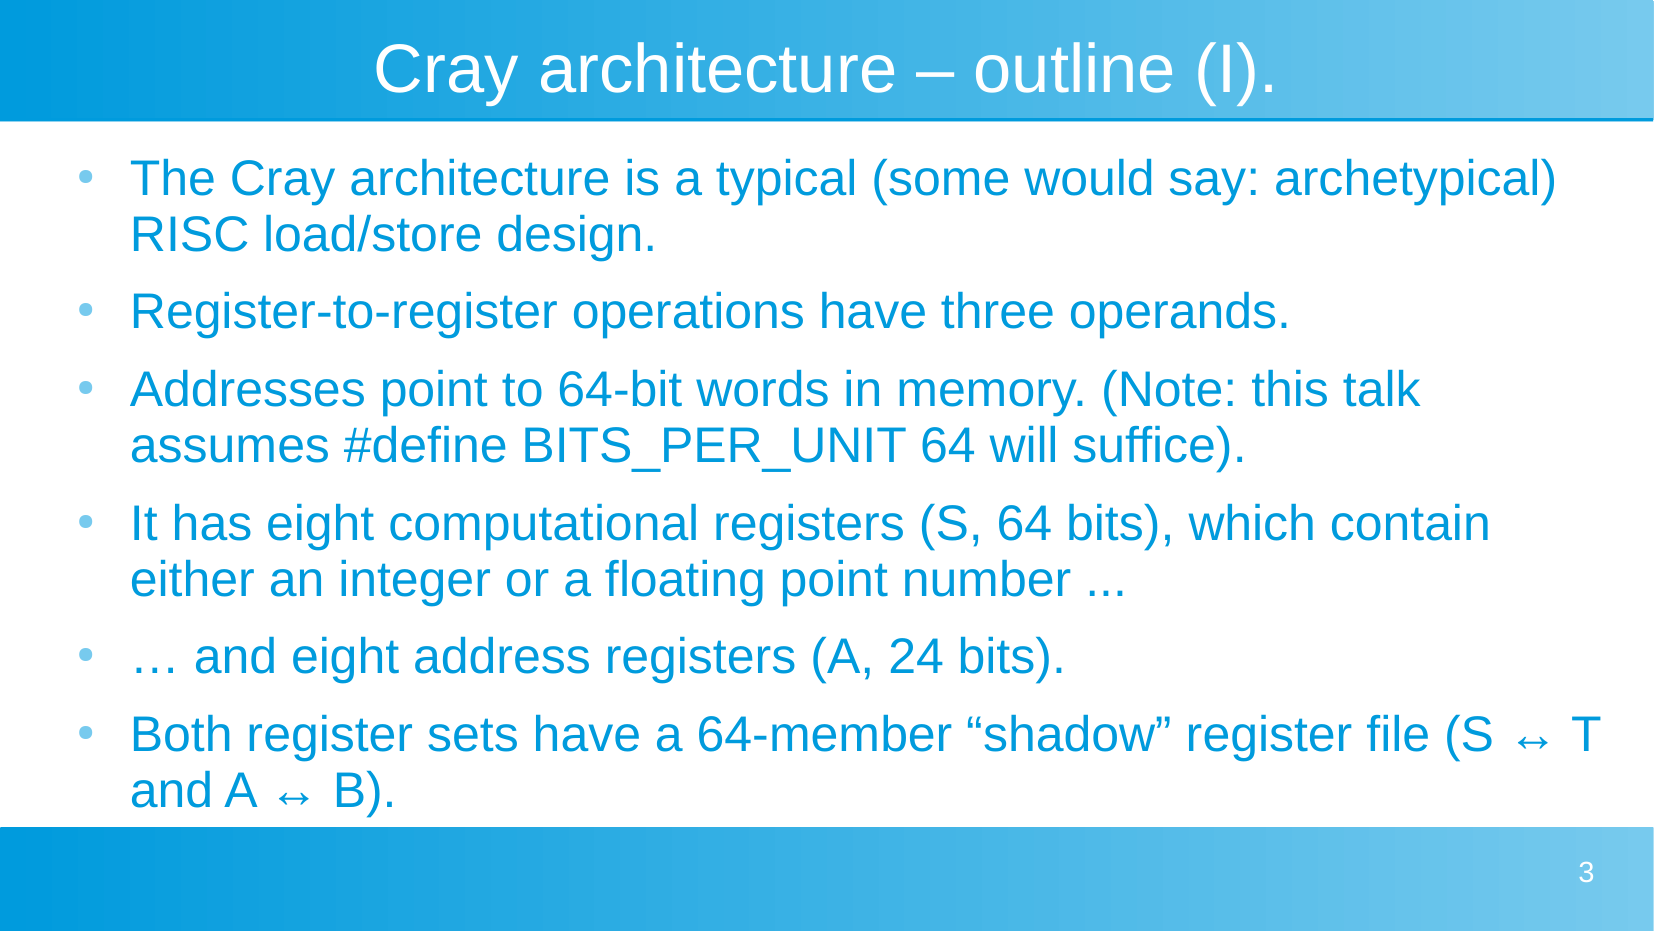

# Cray architecture – outline (I).
The Cray architecture is a typical (some would say: archetypical) RISC load/store design.
Register-to-register operations have three operands.
Addresses point to 64-bit words in memory. (Note: this talk assumes #define BITS_PER_UNIT 64 will suffice).
It has eight computational registers (S, 64 bits), which contain either an integer or a floating point number ...
… and eight address registers (A, 24 bits).
Both register sets have a 64-member “shadow” register file (S ↔ T and A ↔ B).
3